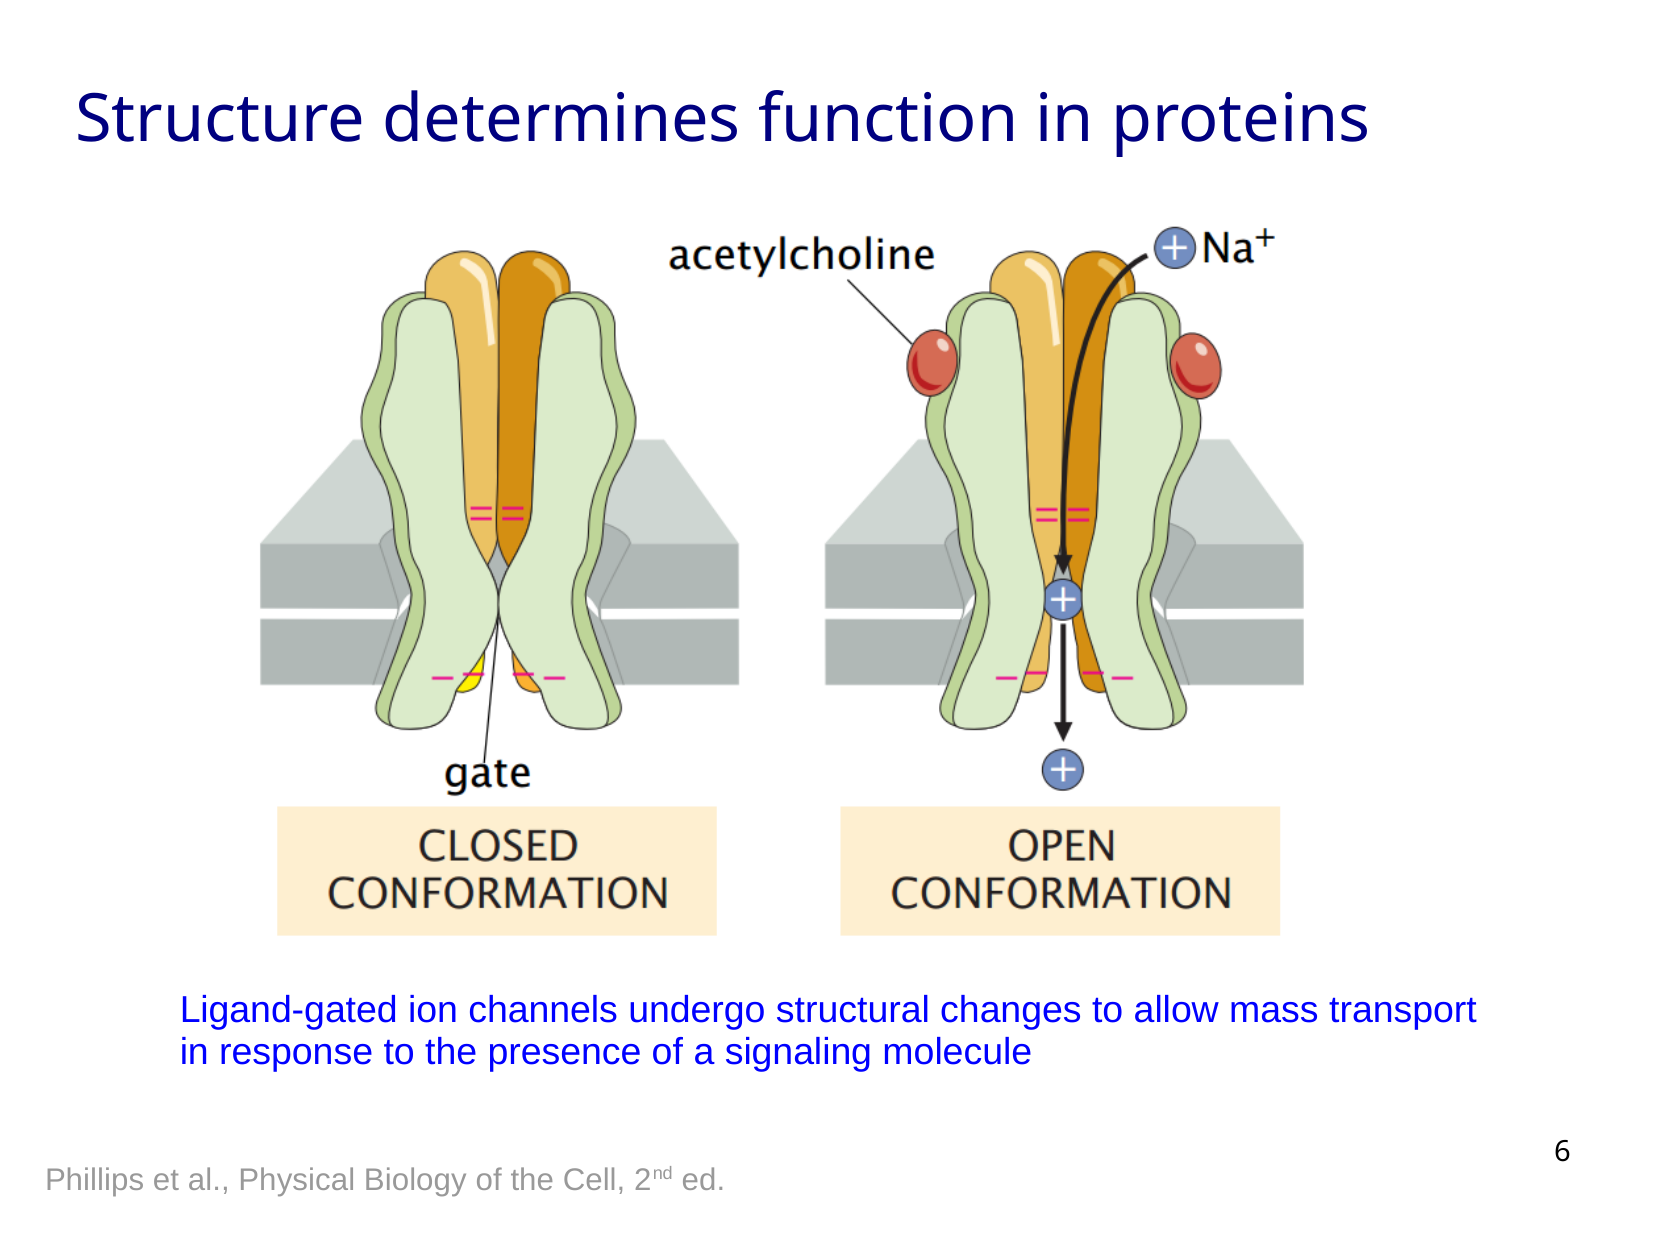

# Structure determines function in proteins
Ligand-gated ion channels undergo structural changes to allow mass transport in response to the presence of a signaling molecule
6
Phillips et al., Physical Biology of the Cell, 2nd ed.